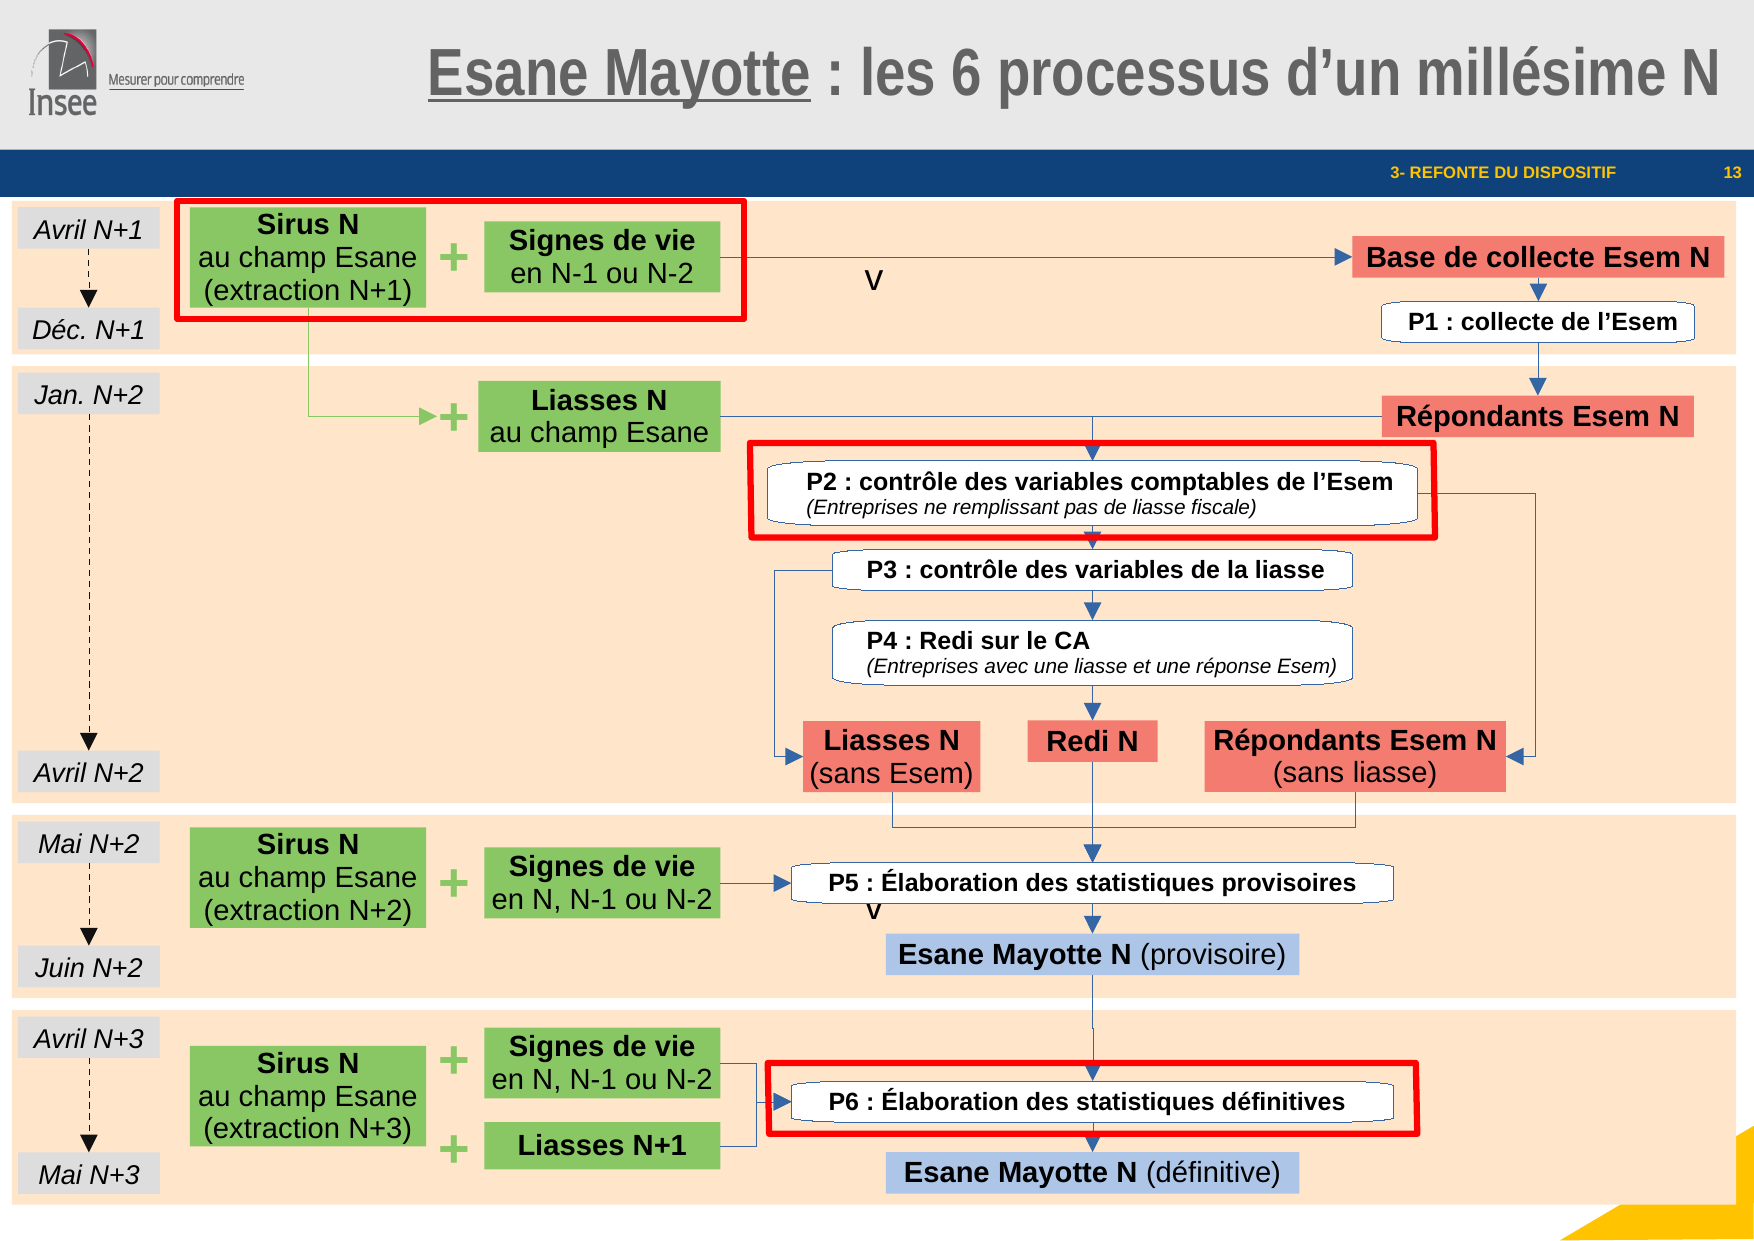

# Esane Mayotte : les 6 processus d’un millésime N
13
v
Avril N+1
Sirus N
au champ Esane
(extraction N+1)
Signes de vie
en N-1 ou N-2
+
Base de collecte Esem N
P1 : collecte de l’Esem
Déc. N+1
Jan. N+2
Liasses N
au champ Esane
+
Répondants Esem N
P2 : contrôle des variables comptables de l’Esem
(Entreprises ne remplissant pas de liasse fiscale)
P3 : contrôle des variables de la liasse
P4 : Redi sur le CA
(Entreprises avec une liasse et une réponse Esem)
Redi N
Répondants Esem N
(sans liasse)
Liasses N
(sans Esem)
Avril N+2
v
Mai N+2
Sirus N
au champ Esane
(extraction N+2)
Signes de vie
en N, N-1 ou N-2
+
P5 : Élaboration des statistiques provisoires
Esane Mayotte N (provisoire)
Juin N+2
v
Avril N+3
Signes de vie
en N, N-1 ou N-2
+
Sirus N
au champ Esane
(extraction N+3)
P6 : Élaboration des statistiques définitives
+
Liasses N+1
Esane Mayotte N (définitive)
Mai N+3